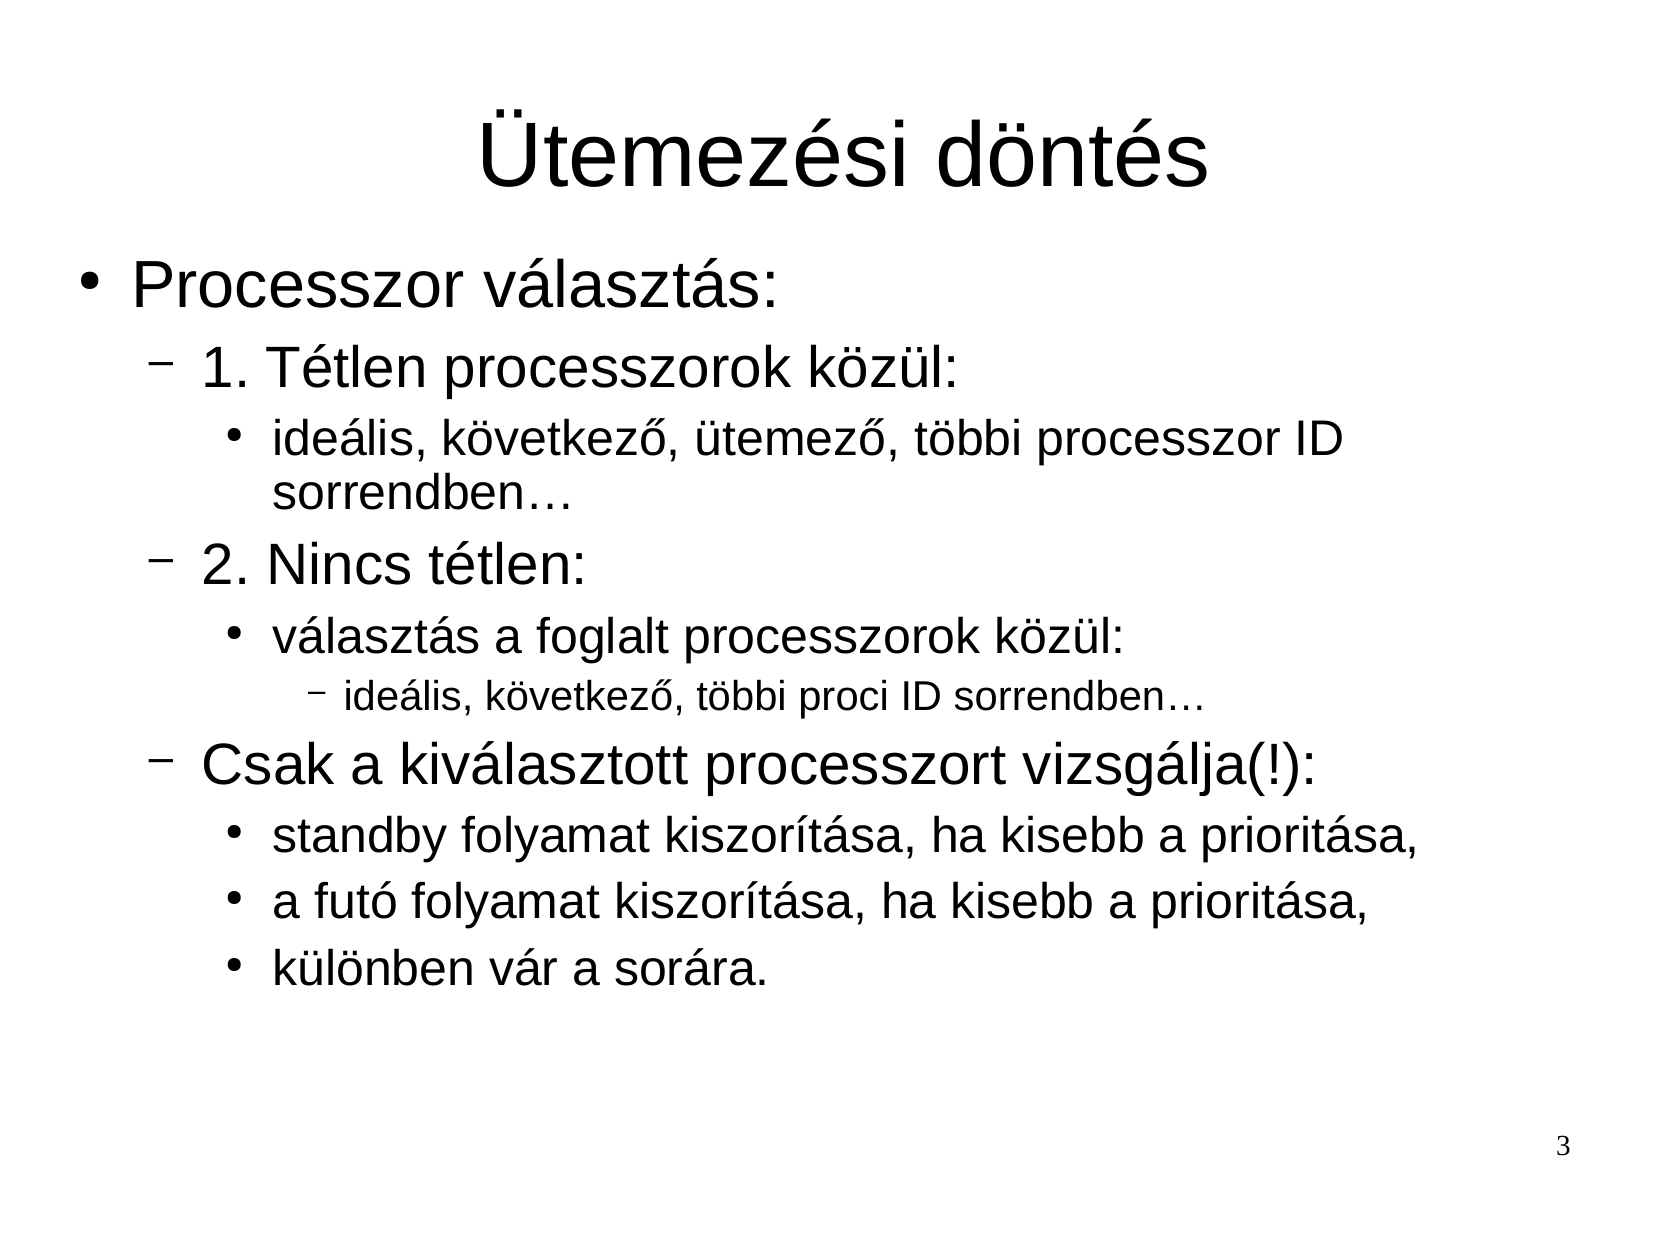

# Ütemezési döntés
Processzor választás:
1. Tétlen processzorok közül:
ideális, következő, ütemező, többi processzor ID sorrendben…
2. Nincs tétlen:
választás a foglalt processzorok közül:
ideális, következő, többi proci ID sorrendben…
Csak a kiválasztott processzort vizsgálja(!):
standby folyamat kiszorítása, ha kisebb a prioritása,
a futó folyamat kiszorítása, ha kisebb a prioritása,
különben vár a sorára.
3